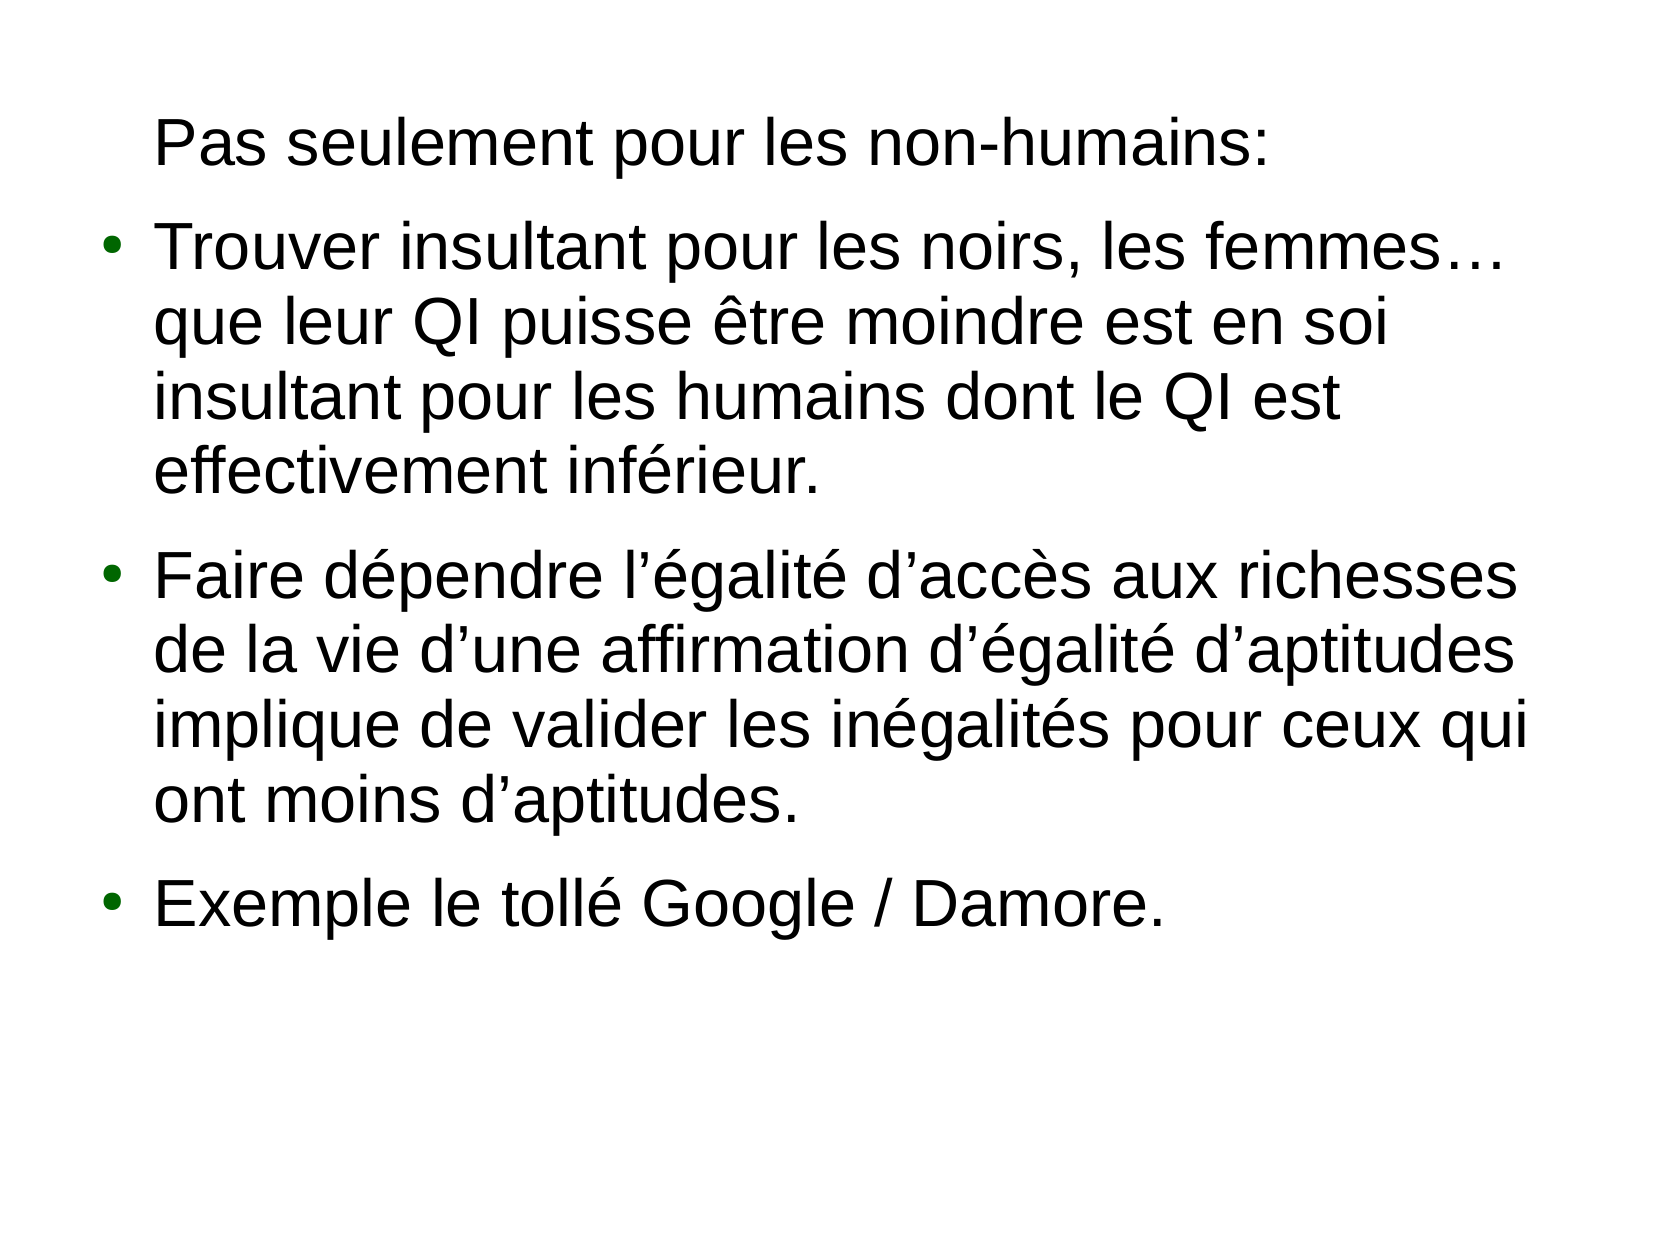

# Pas seulement pour les non-humains:
Trouver insultant pour les noirs, les femmes… que leur QI puisse être moindre est en soi insultant pour les humains dont le QI est effectivement inférieur.
Faire dépendre l’égalité d’accès aux richesses de la vie d’une affirmation d’égalité d’aptitudes implique de valider les inégalités pour ceux qui ont moins d’aptitudes.
Exemple le tollé Google / Damore.